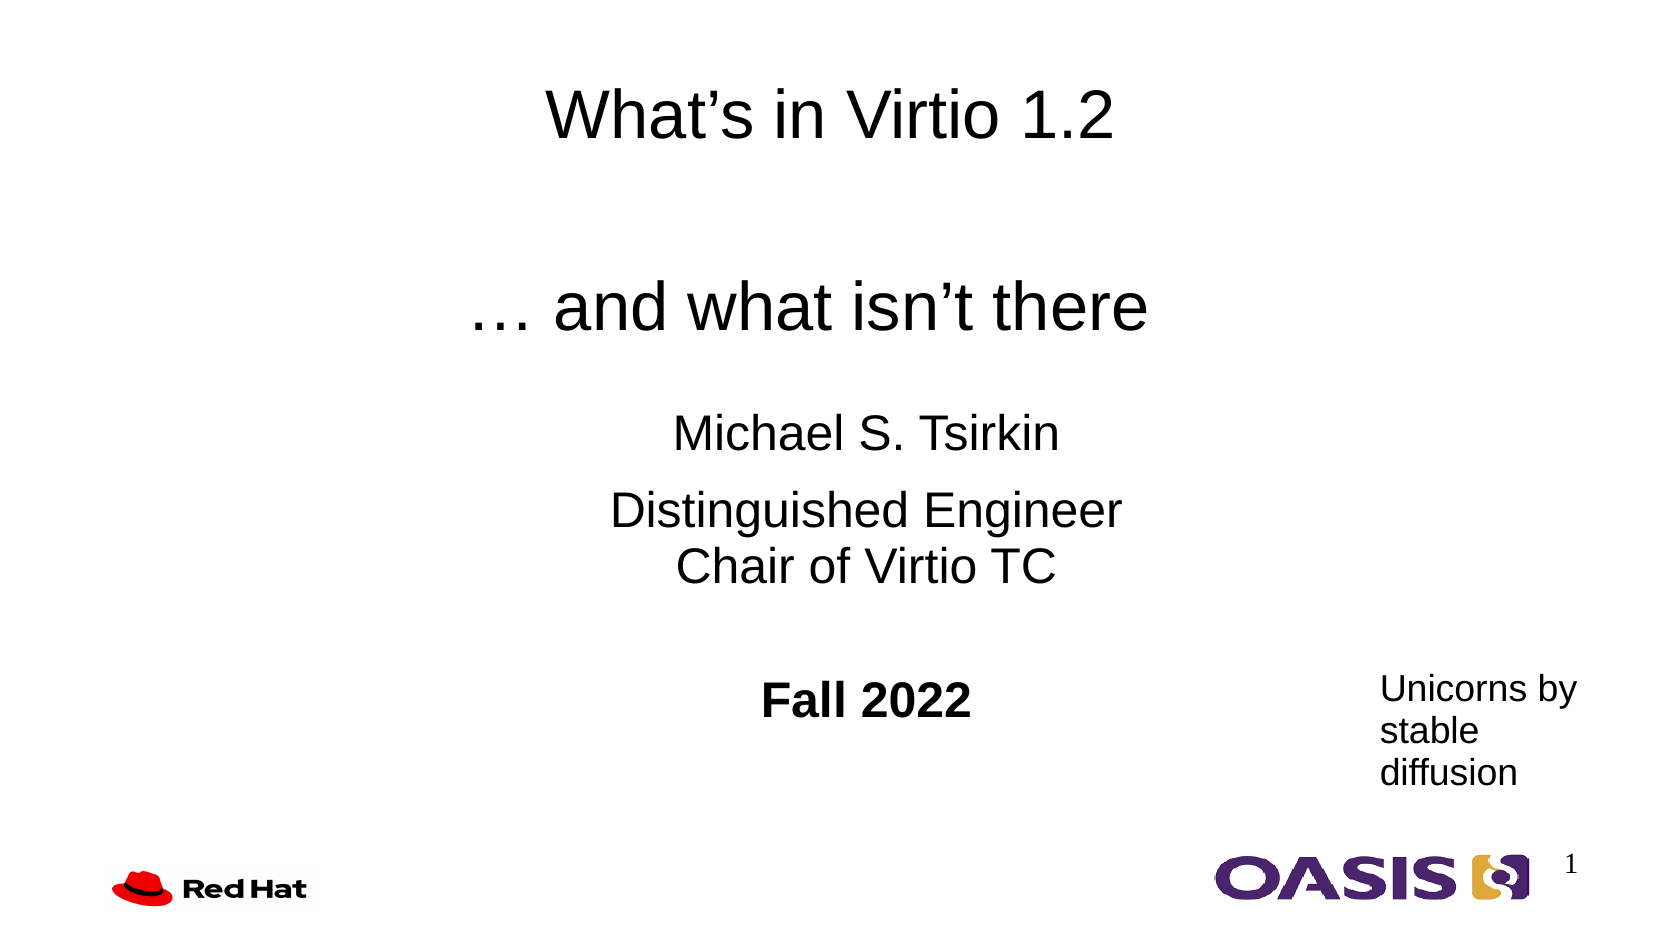

# What’s in Virtio 1.2
… and what isn’t there
Michael S. Tsirkin
Distinguished Engineer
Chair of Virtio TC
Fall 2022
Unicorns by stable diffusion
1